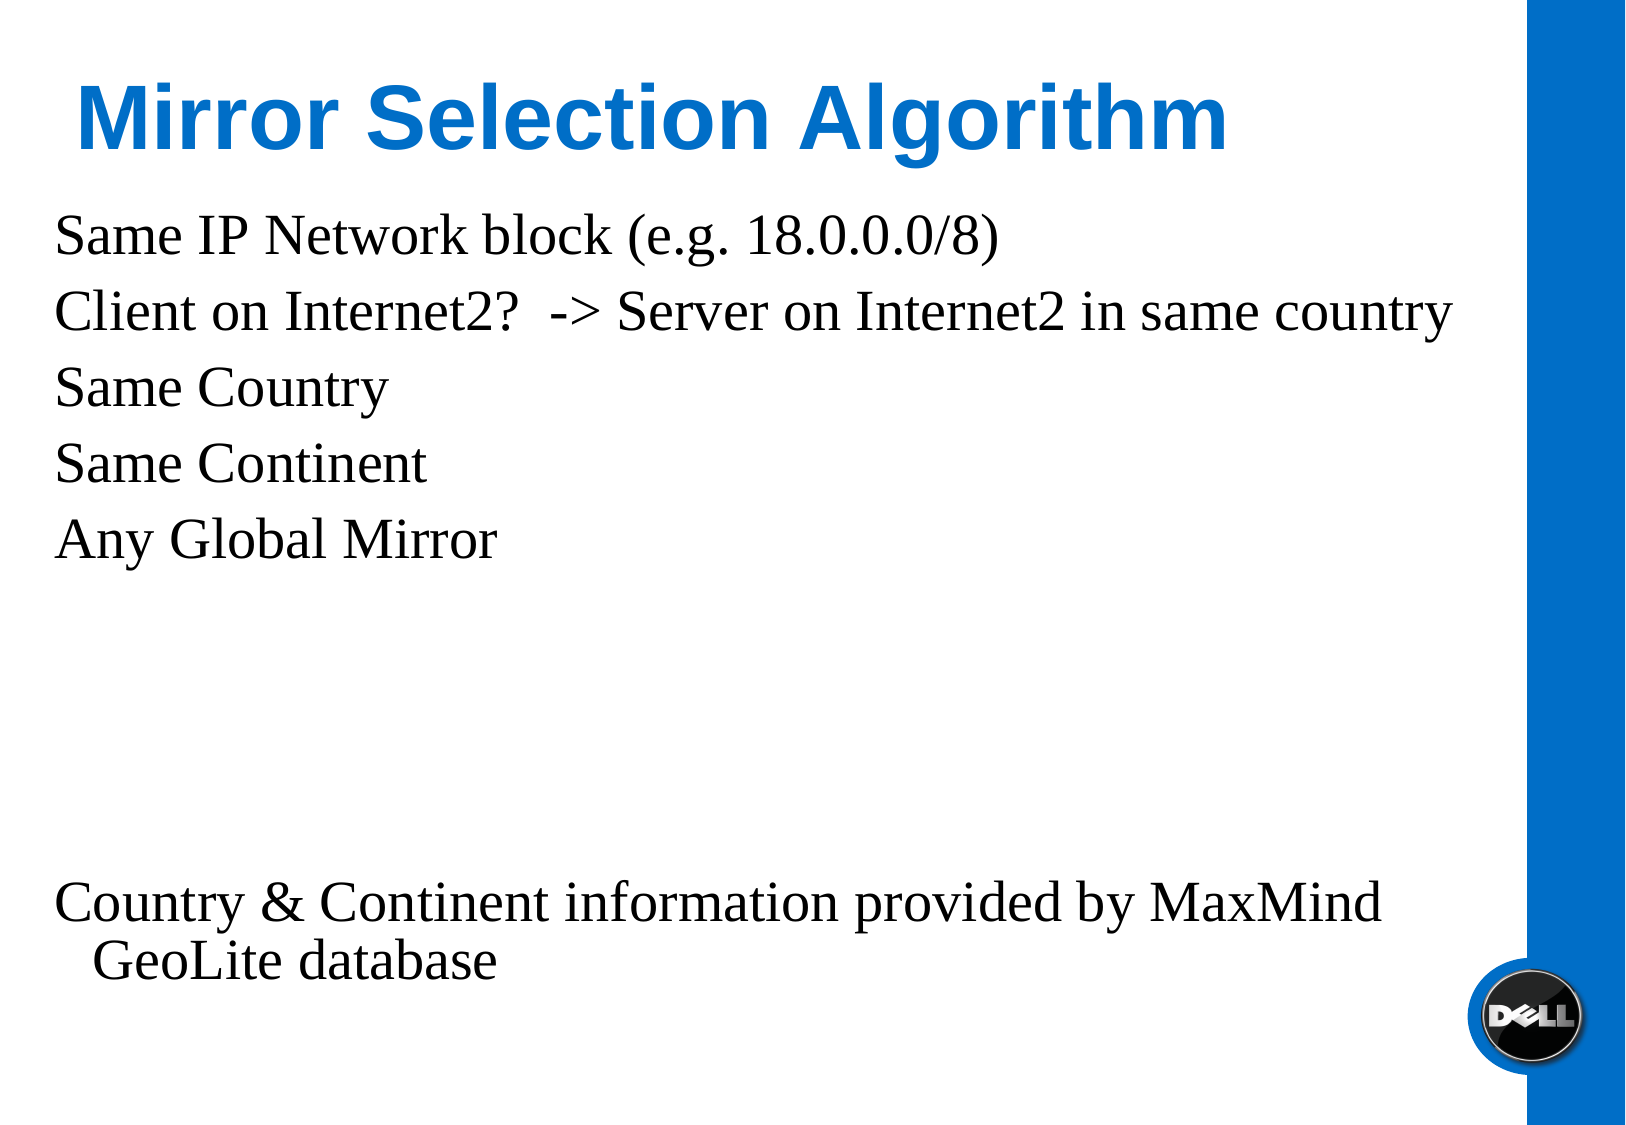

# Mirror Selection Algorithm
Same IP Network block (e.g. 18.0.0.0/8)
Client on Internet2? -> Server on Internet2 in same country
Same Country
Same Continent
Any Global Mirror
Country & Continent information provided by MaxMind GeoLite database